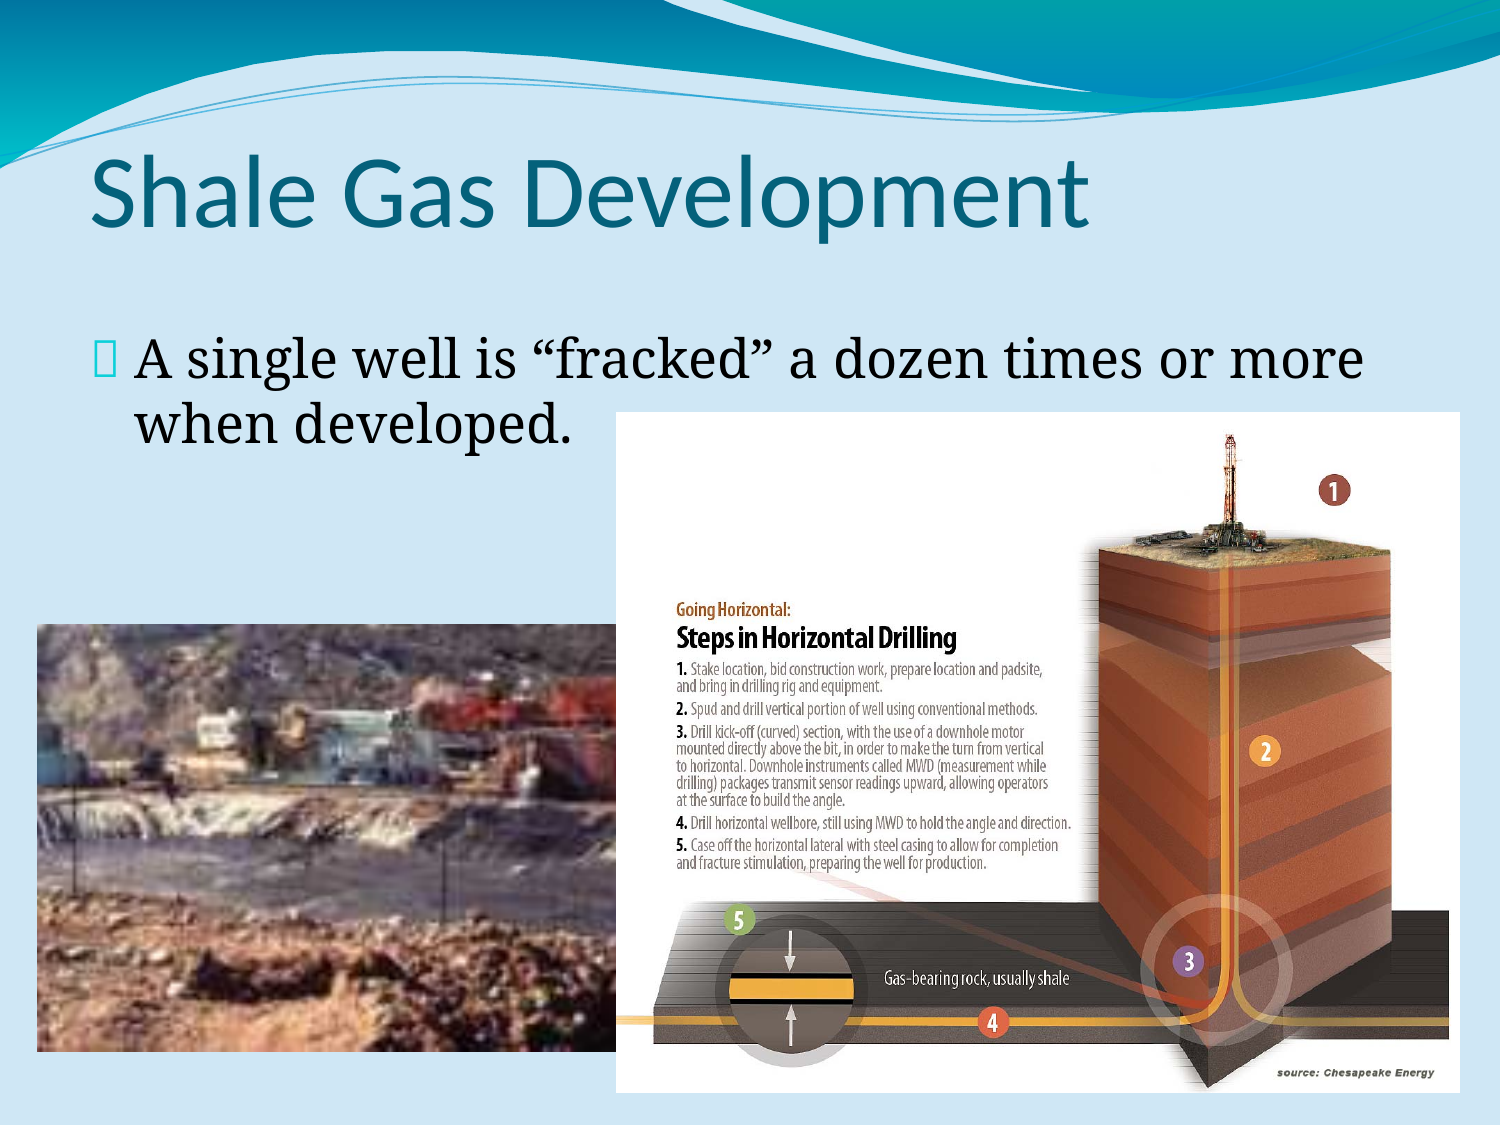

# Shale Gas Development
A single well is “fracked” a dozen times or more when developed.